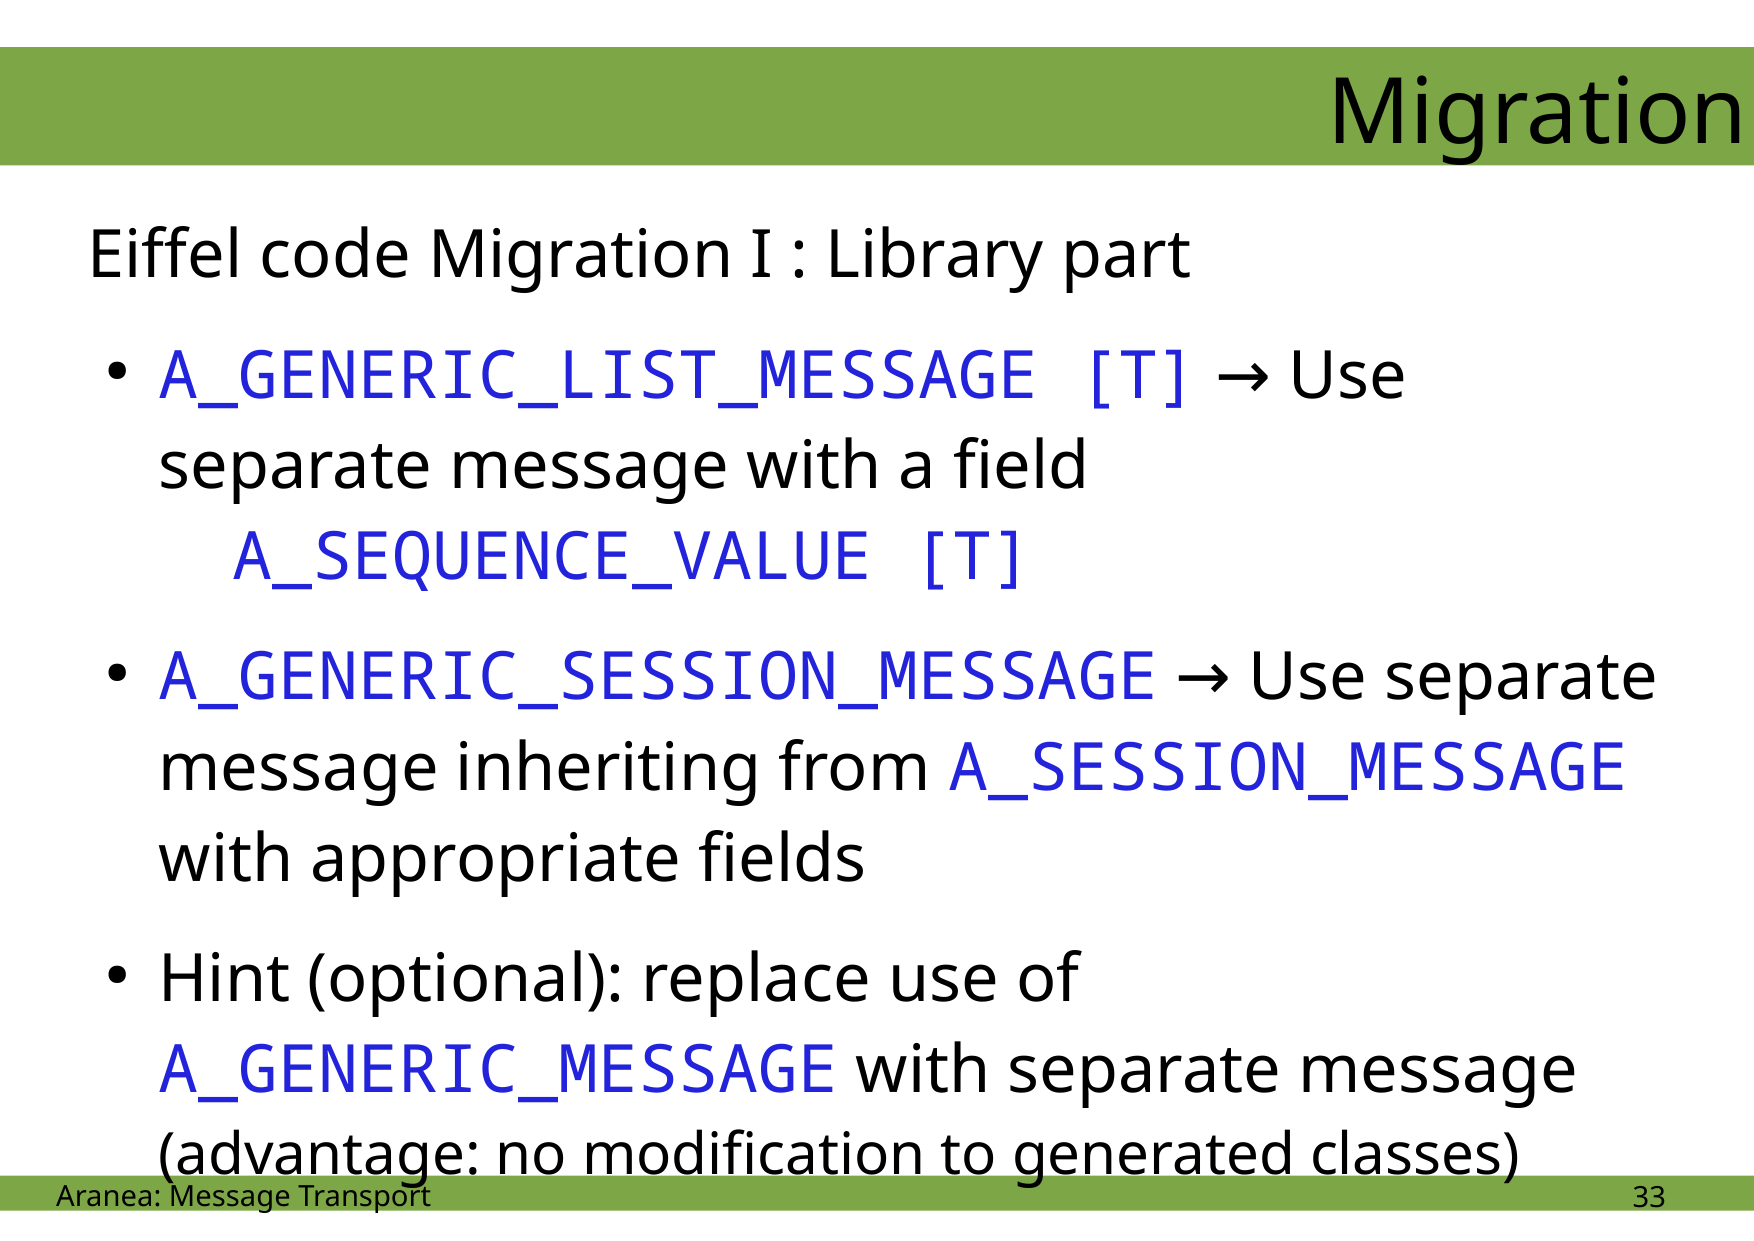

# Migration
Eiffel code Migration I : Library part
A_GENERIC_LIST_MESSAGE [T] → Use separate message with a field
	A_SEQUENCE_VALUE [T]
A_GENERIC_SESSION_MESSAGE → Use separate message inheriting from A_SESSION_MESSAGE with appropriate fields
Hint (optional): replace use of A_GENERIC_MESSAGE with separate message (advantage: no modification to generated classes)
33